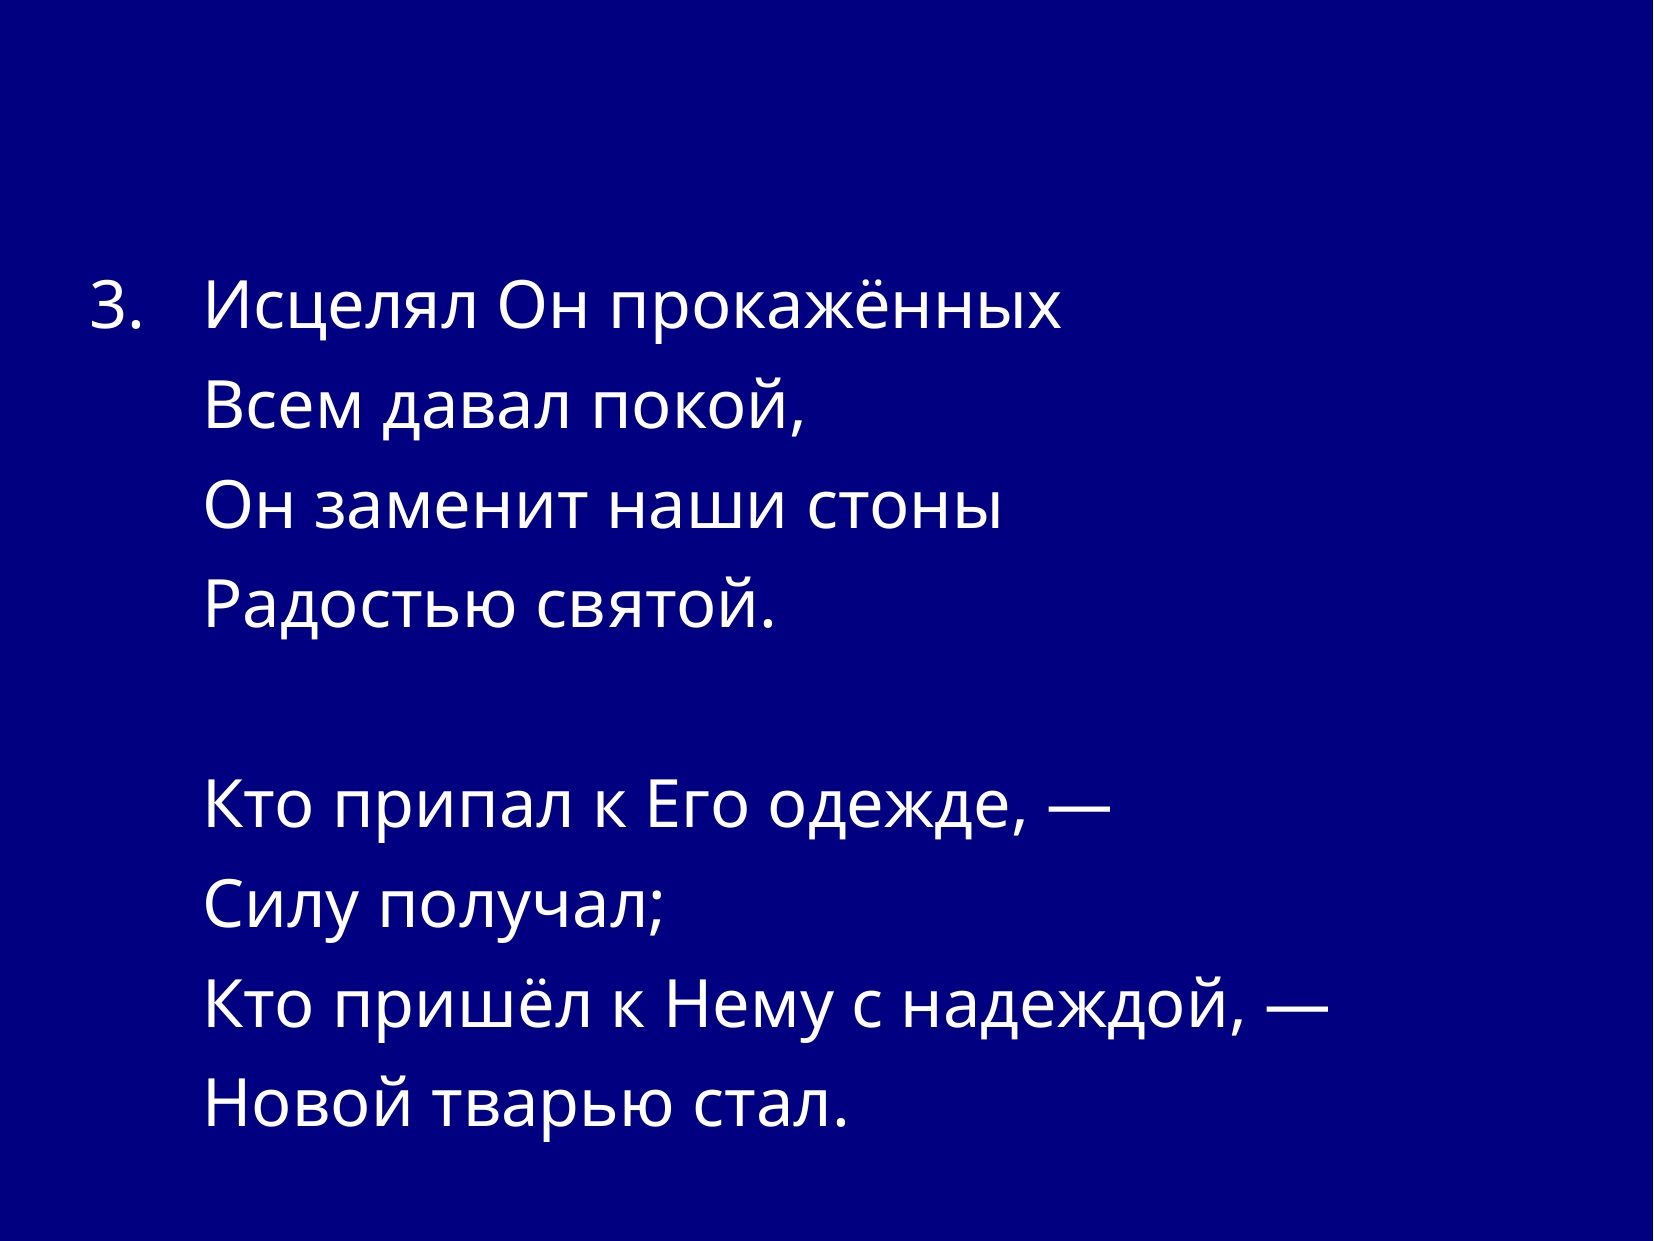

3.	Исцелял Он прокажённых
	Всем давал покой,
	Он заменит наши стоны
	Радостью святой.
	Кто припал к Его одежде, —
	Силу получал;
	Кто пришёл к Нему с надеждой, —
	Новой тварью стал.